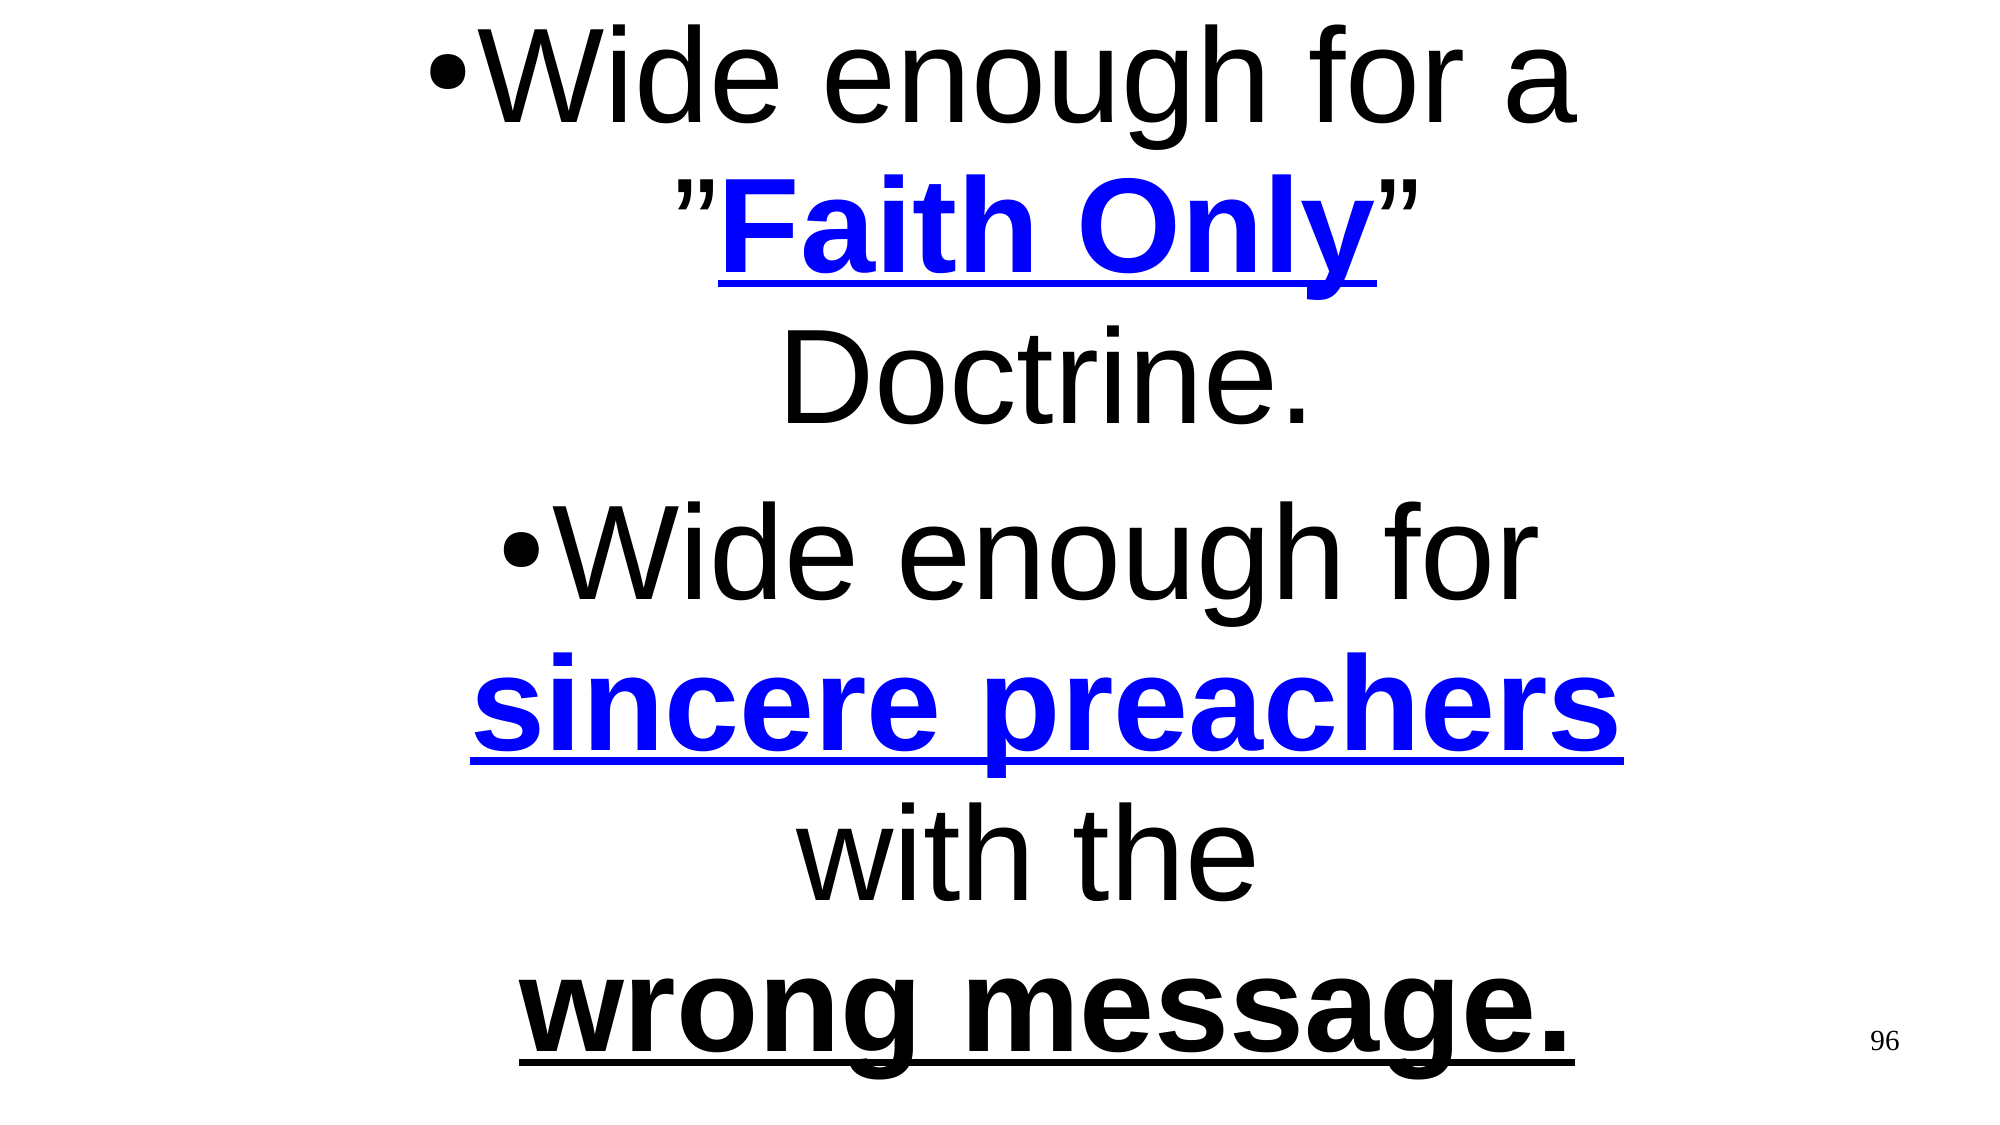

# Wide enough for a ”Faith Only” Doctrine.
Wide enough for
sincere preachers
with the
wrong message.
96